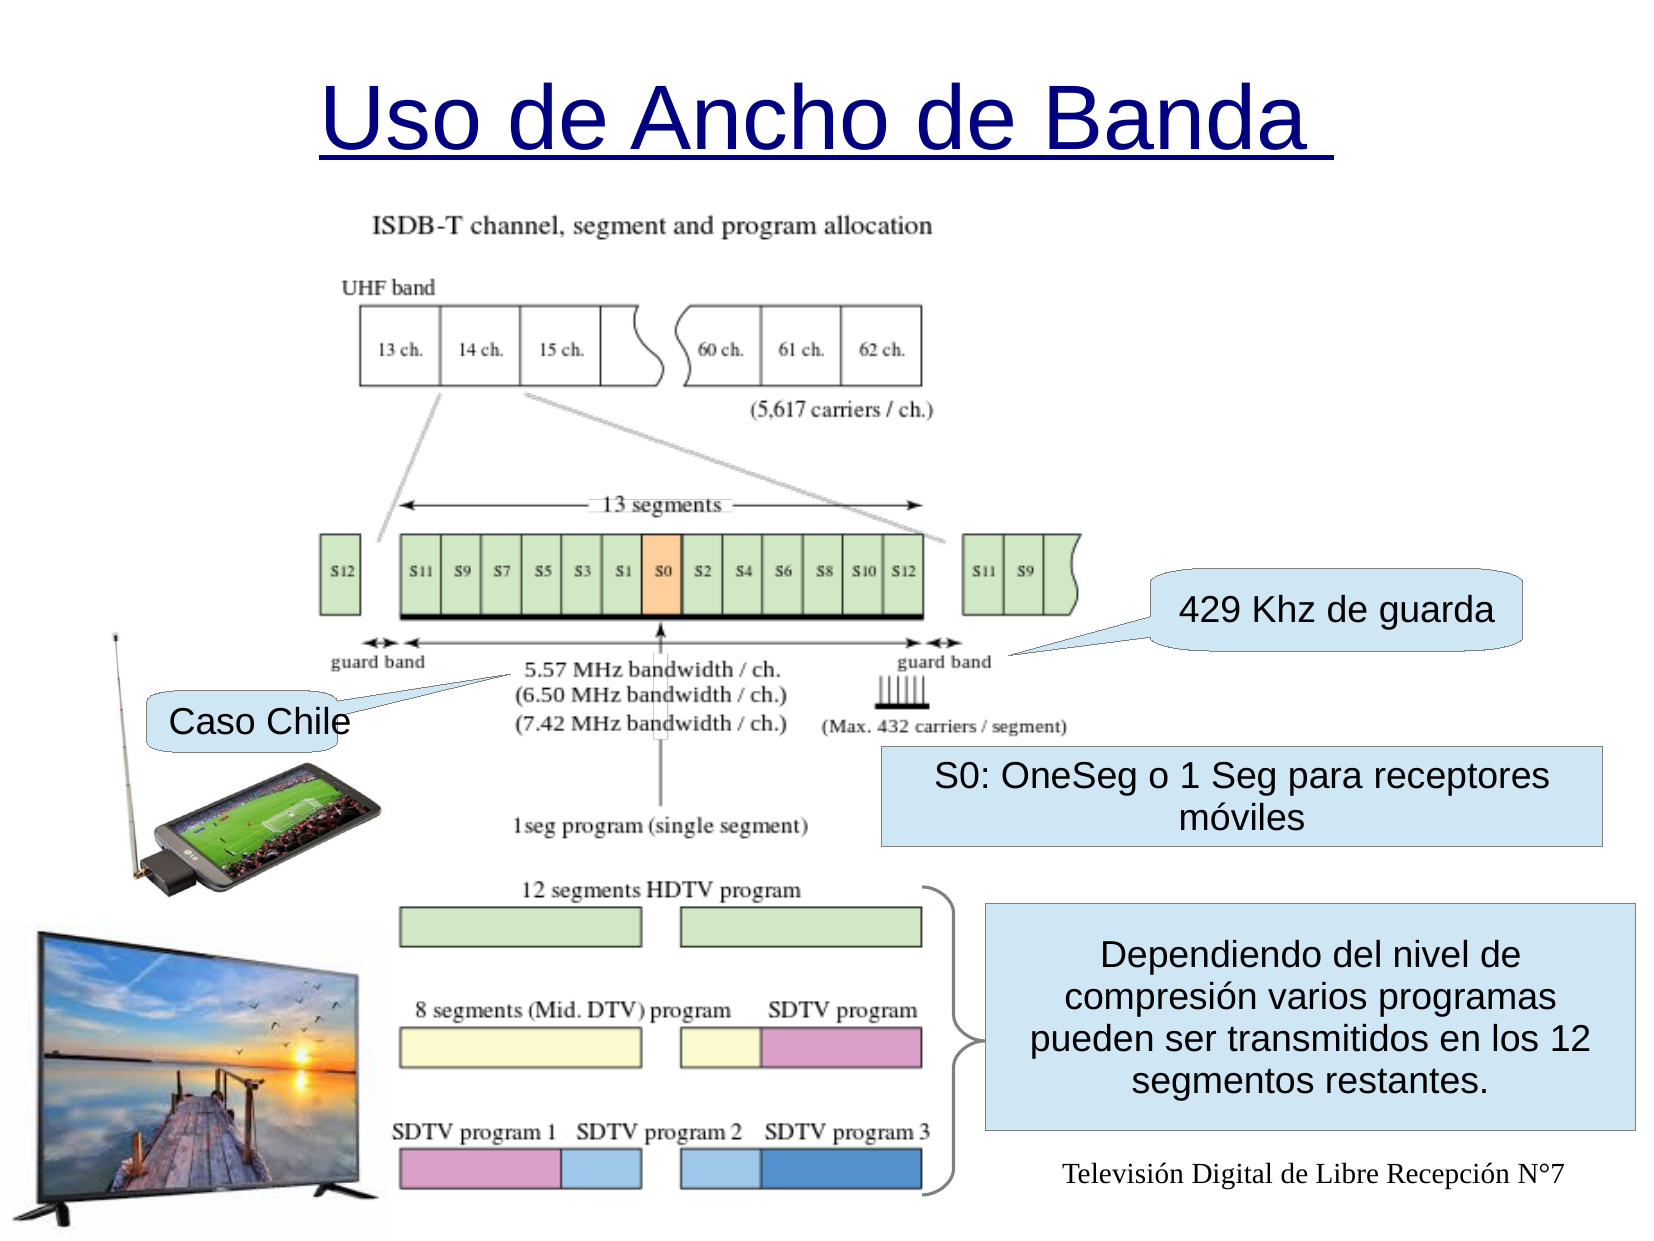

# Uso de Ancho de Banda
429 Khz de guarda
Caso Chile
S0: OneSeg o 1 Seg para receptores móviles
Dependiendo del nivel de compresión varios programas pueden ser transmitidos en los 12 segmentos restantes.
7